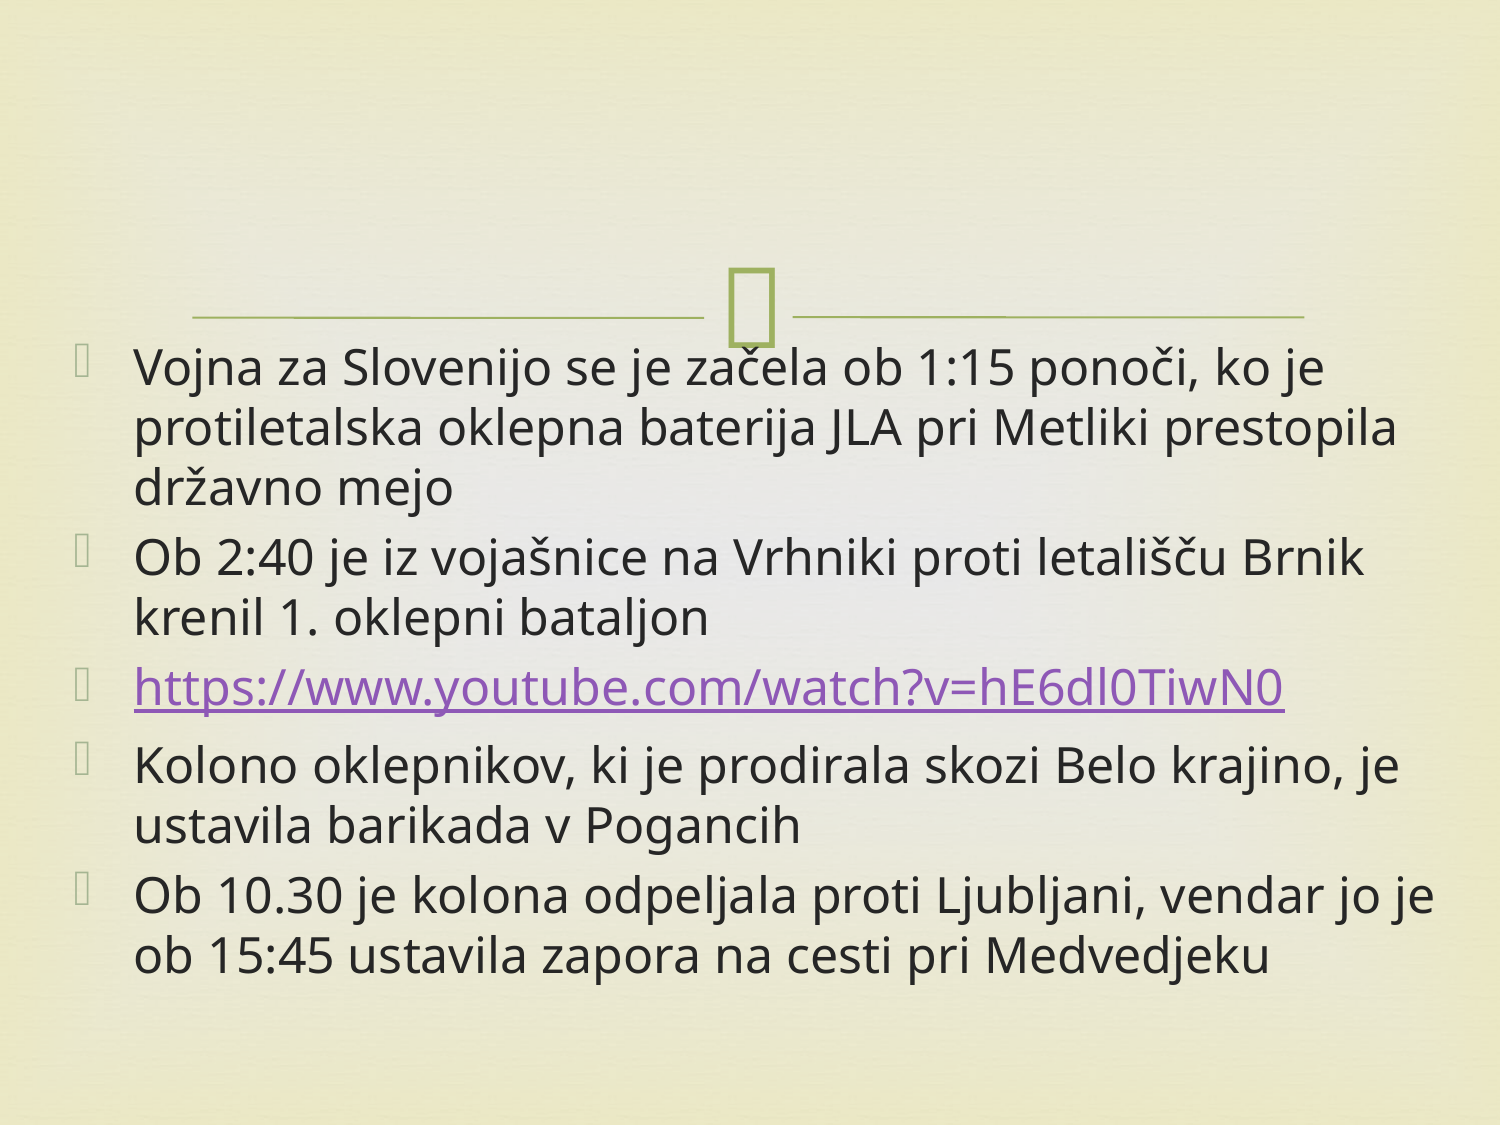

# Vojna za Slovenijo se je začela ob 1:15 ponoči, ko je protiletalska oklepna baterija JLA pri Metliki prestopila državno mejo
Ob 2:40 je iz vojašnice na Vrhniki proti letališču Brnik krenil 1. oklepni bataljon
https://www.youtube.com/watch?v=hE6dl0TiwN0
Kolono oklepnikov, ki je prodirala skozi Belo krajino, je ustavila barikada v Pogancih
Ob 10.30 je kolona odpeljala proti Ljubljani, vendar jo je ob 15:45 ustavila zapora na cesti pri Medvedjeku